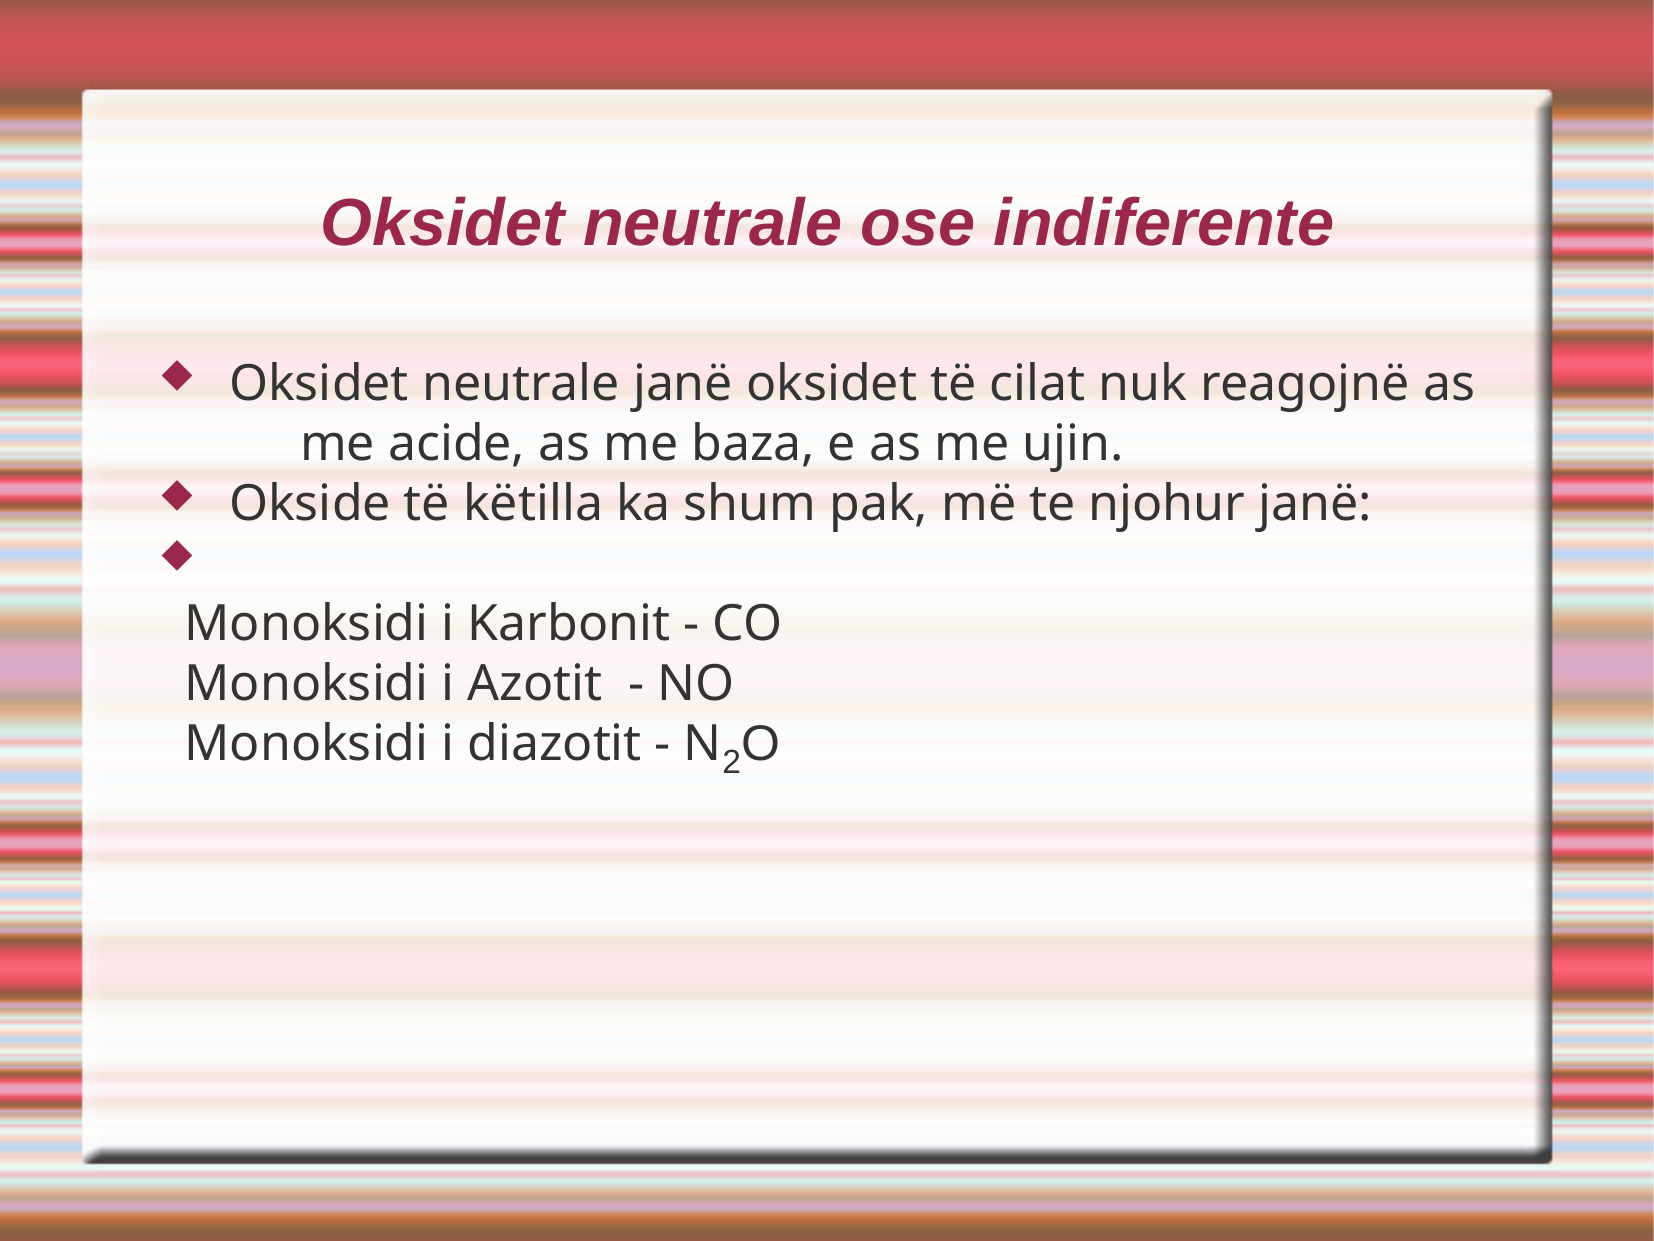

# Oksidet neutrale ose indiferente
Oksidet neutrale janë oksidet të cilat nuk reagojnë as me acide, as me baza, e as me ujin.
Okside të këtilla ka shum pak, më te njohur janë:
 Monoksidi i Karbonit - CO
 Monoksidi i Azotit - NO
 Monoksidi i diazotit - N2O